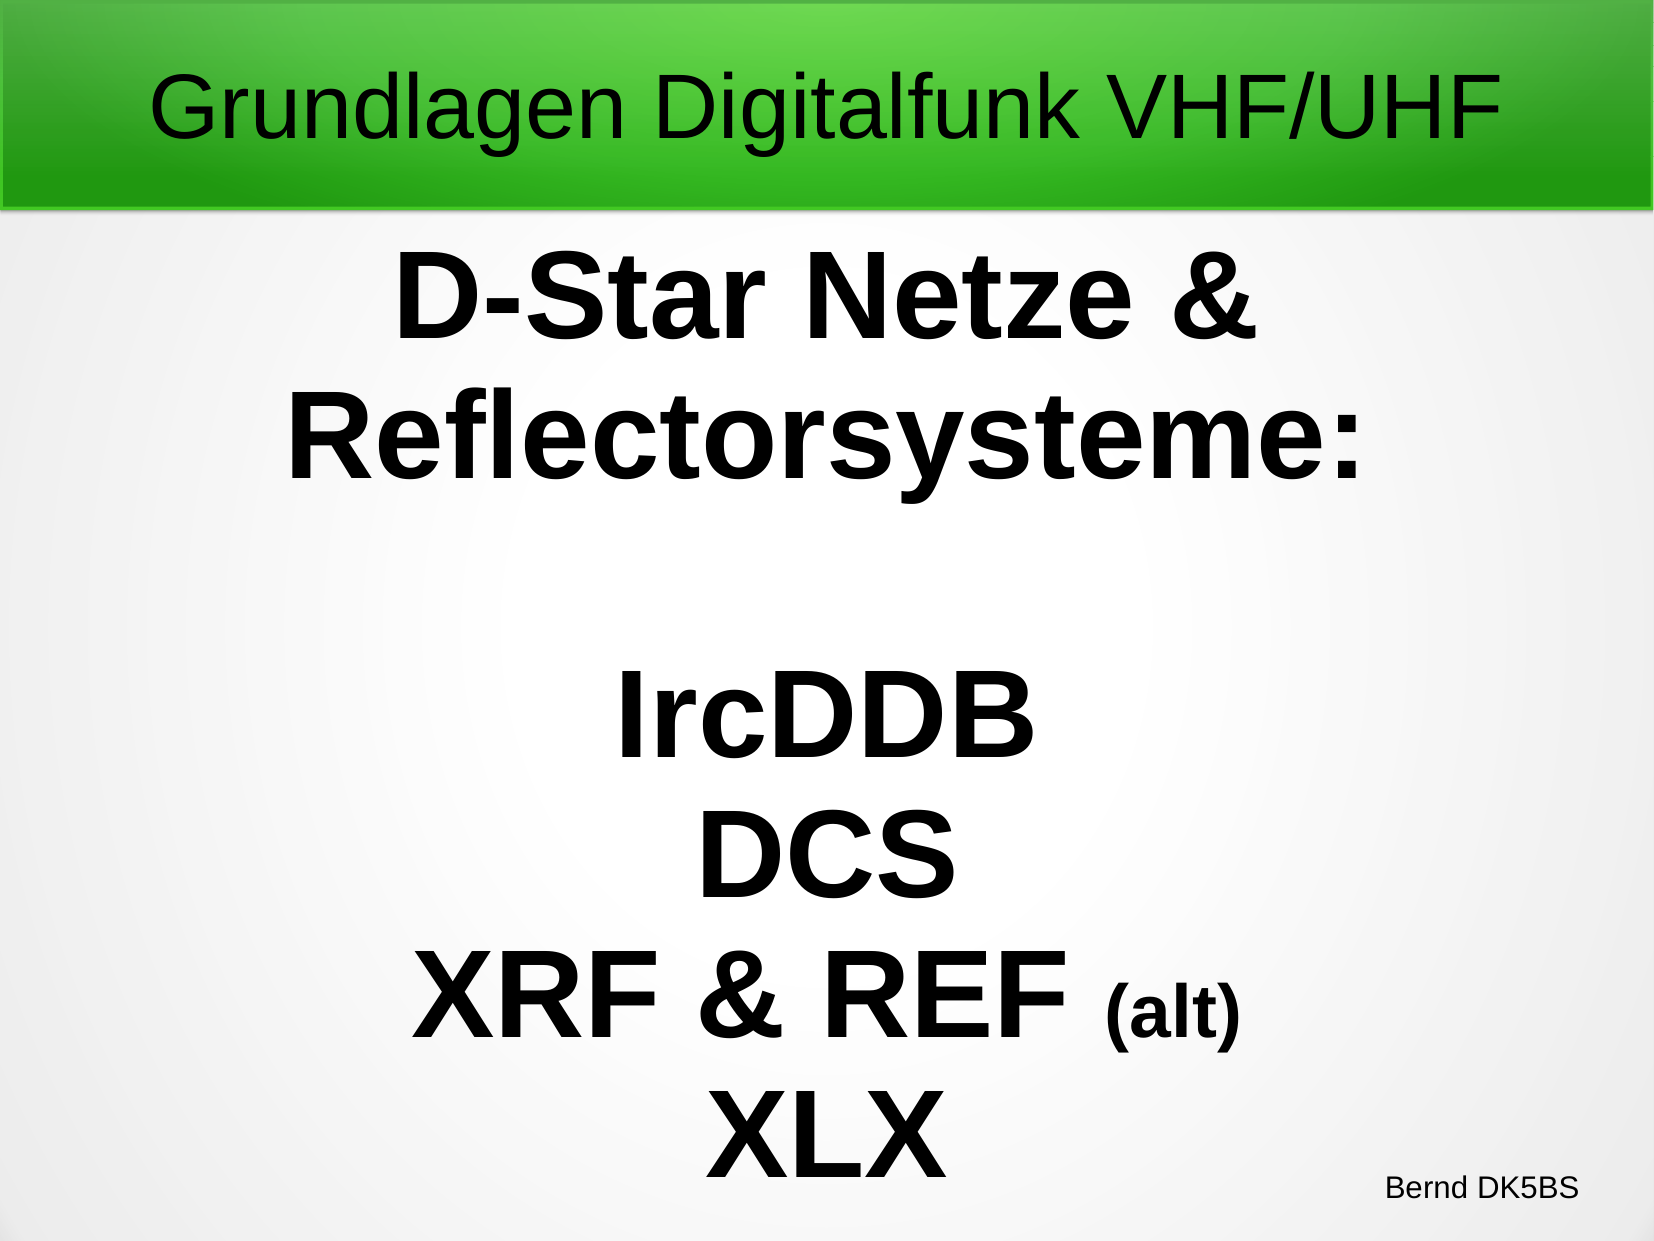

# Grundlagen Digitalfunk VHF/UHF
D-Star Netze & Reflectorsysteme:
IrcDDB
DCS
XRF & REF (alt)
XLX
Bernd DK5BS